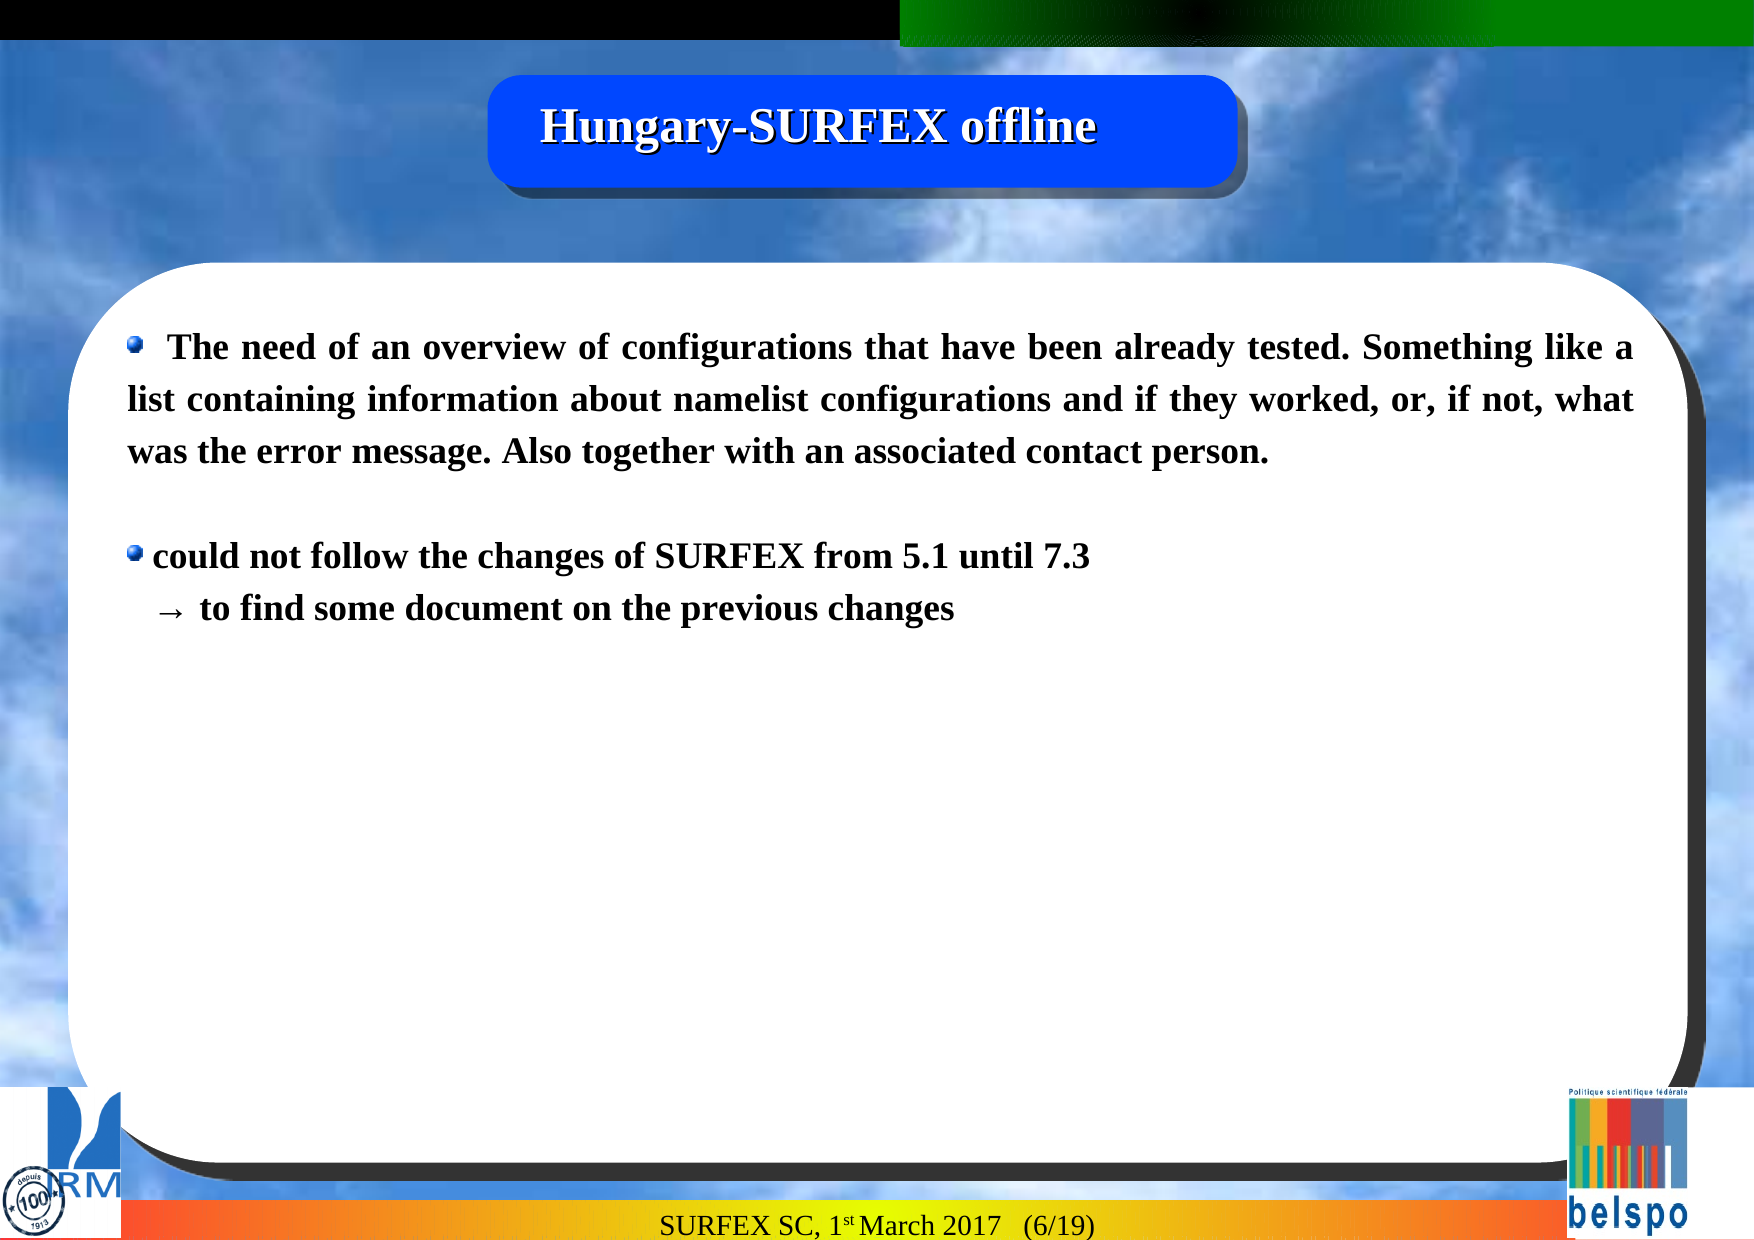

Hungary-SURFEX offline
 The need of an overview of configurations that have been already tested. Something like a list containing information about namelist configurations and if they worked, or, if not, what was the error message. Also together with an associated contact person.
 could not follow the changes of SURFEX from 5.1 until 7.3
 → to find some document on the previous changes
SURFEX SC, 1st March 2017 (6/19)